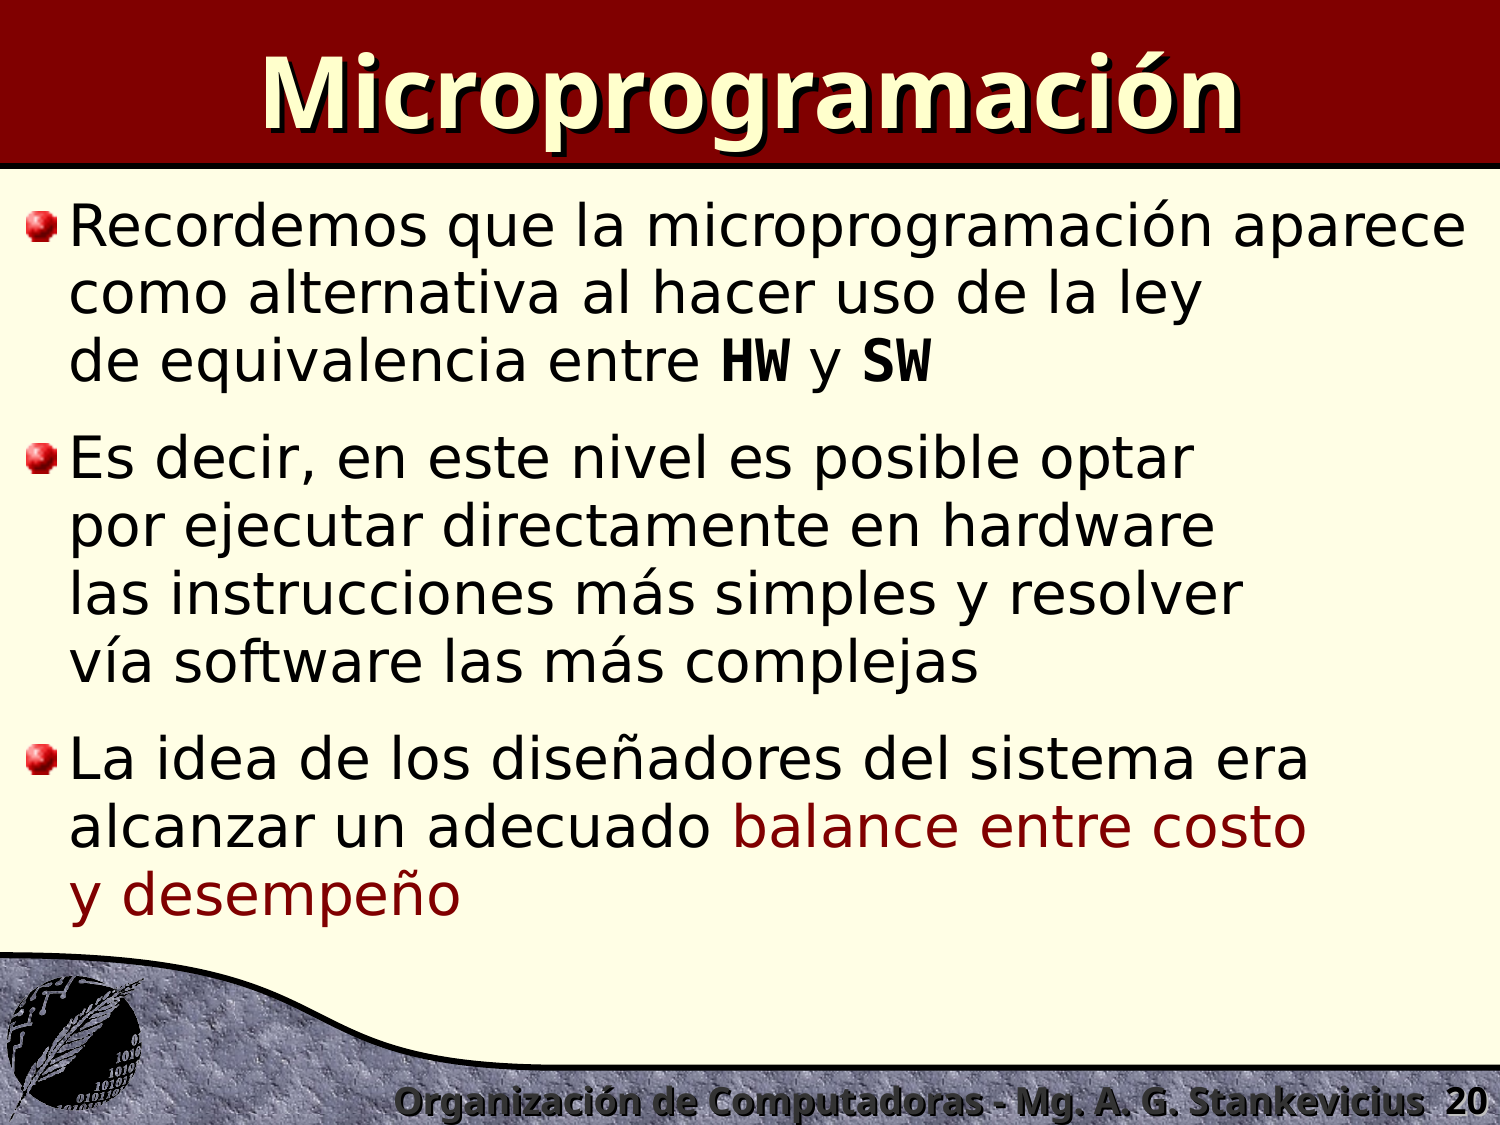

# Microprogramación
Recordemos que la microprogramación aparece como alternativa al hacer uso de la ley
de equivalencia entre HW y SW
Es decir, en este nivel es posible optar
por ejecutar directamente en hardware
las instrucciones más simples y resolver
vía software las más complejas
La idea de los diseñadores del sistema era alcanzar un adecuado balance entre costo
y desempeño
20